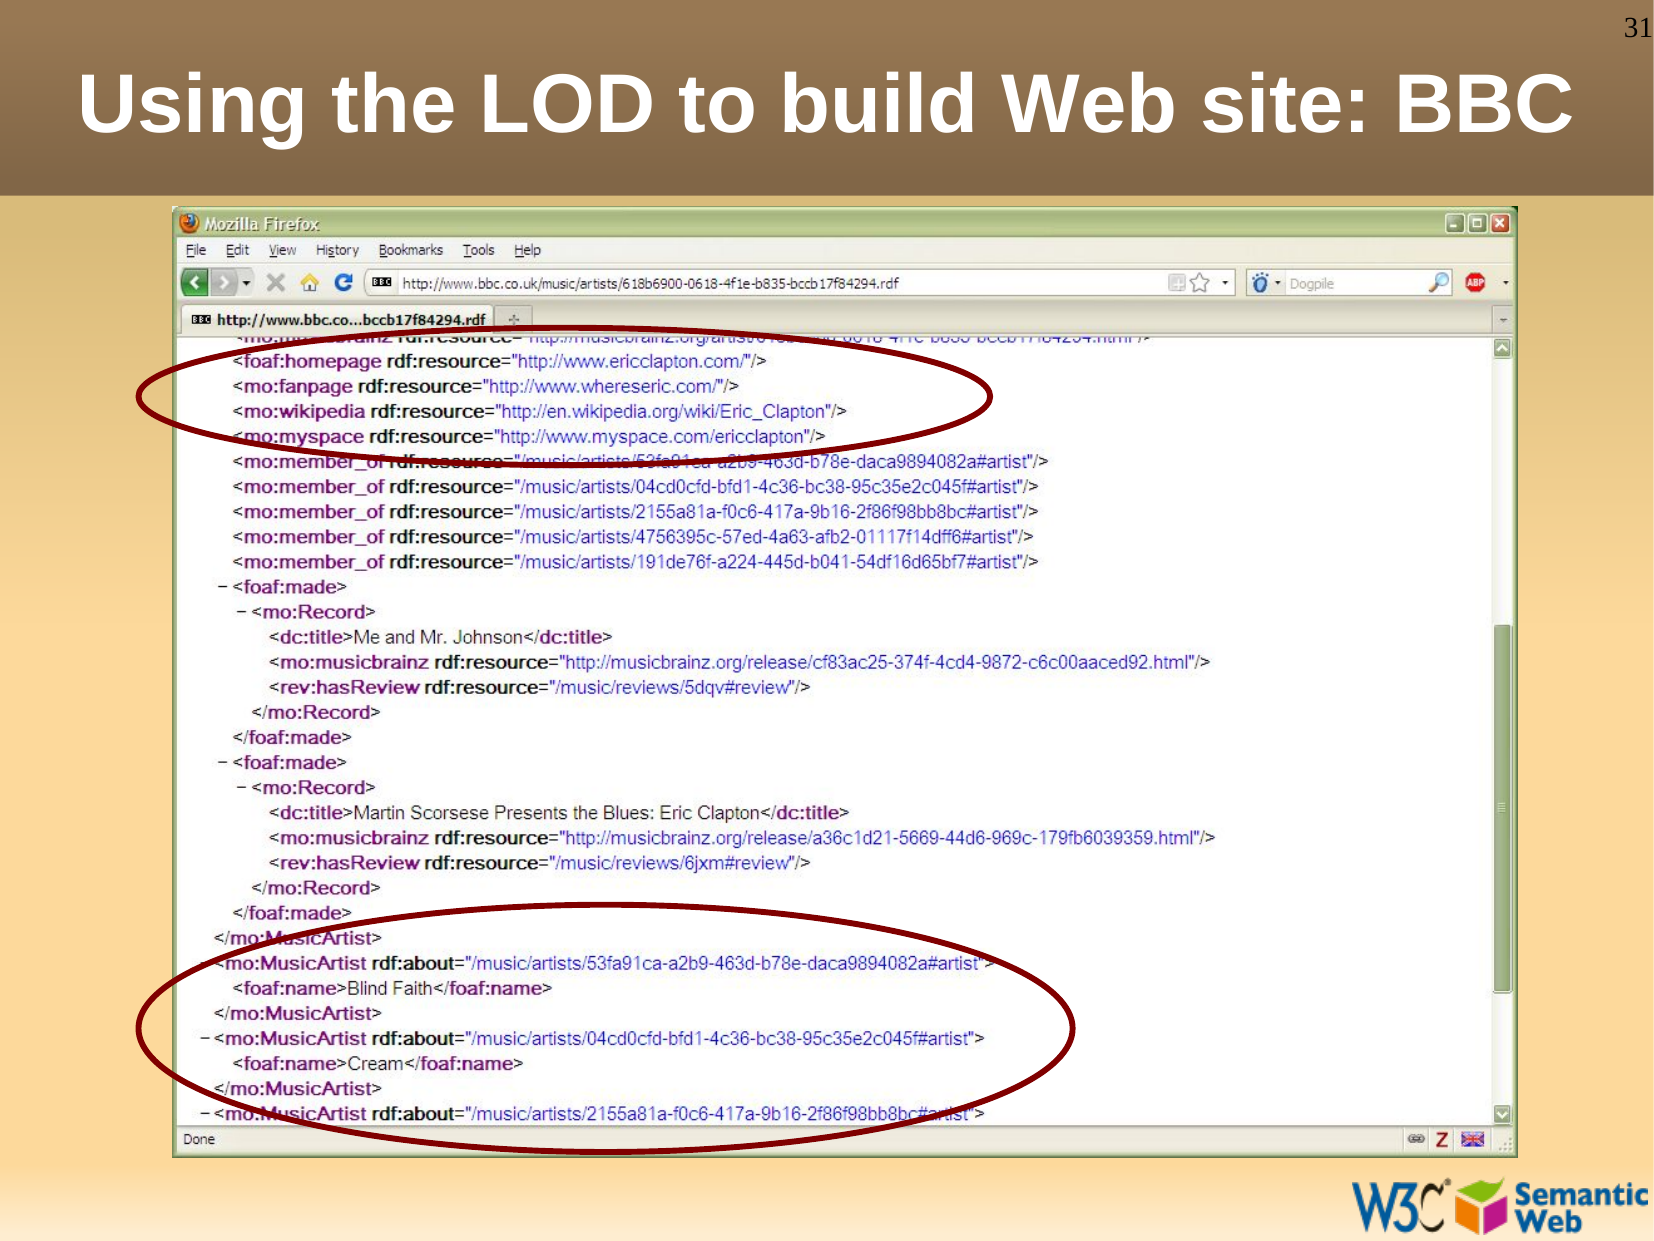

# Using the LOD to build Web site: BBC
31